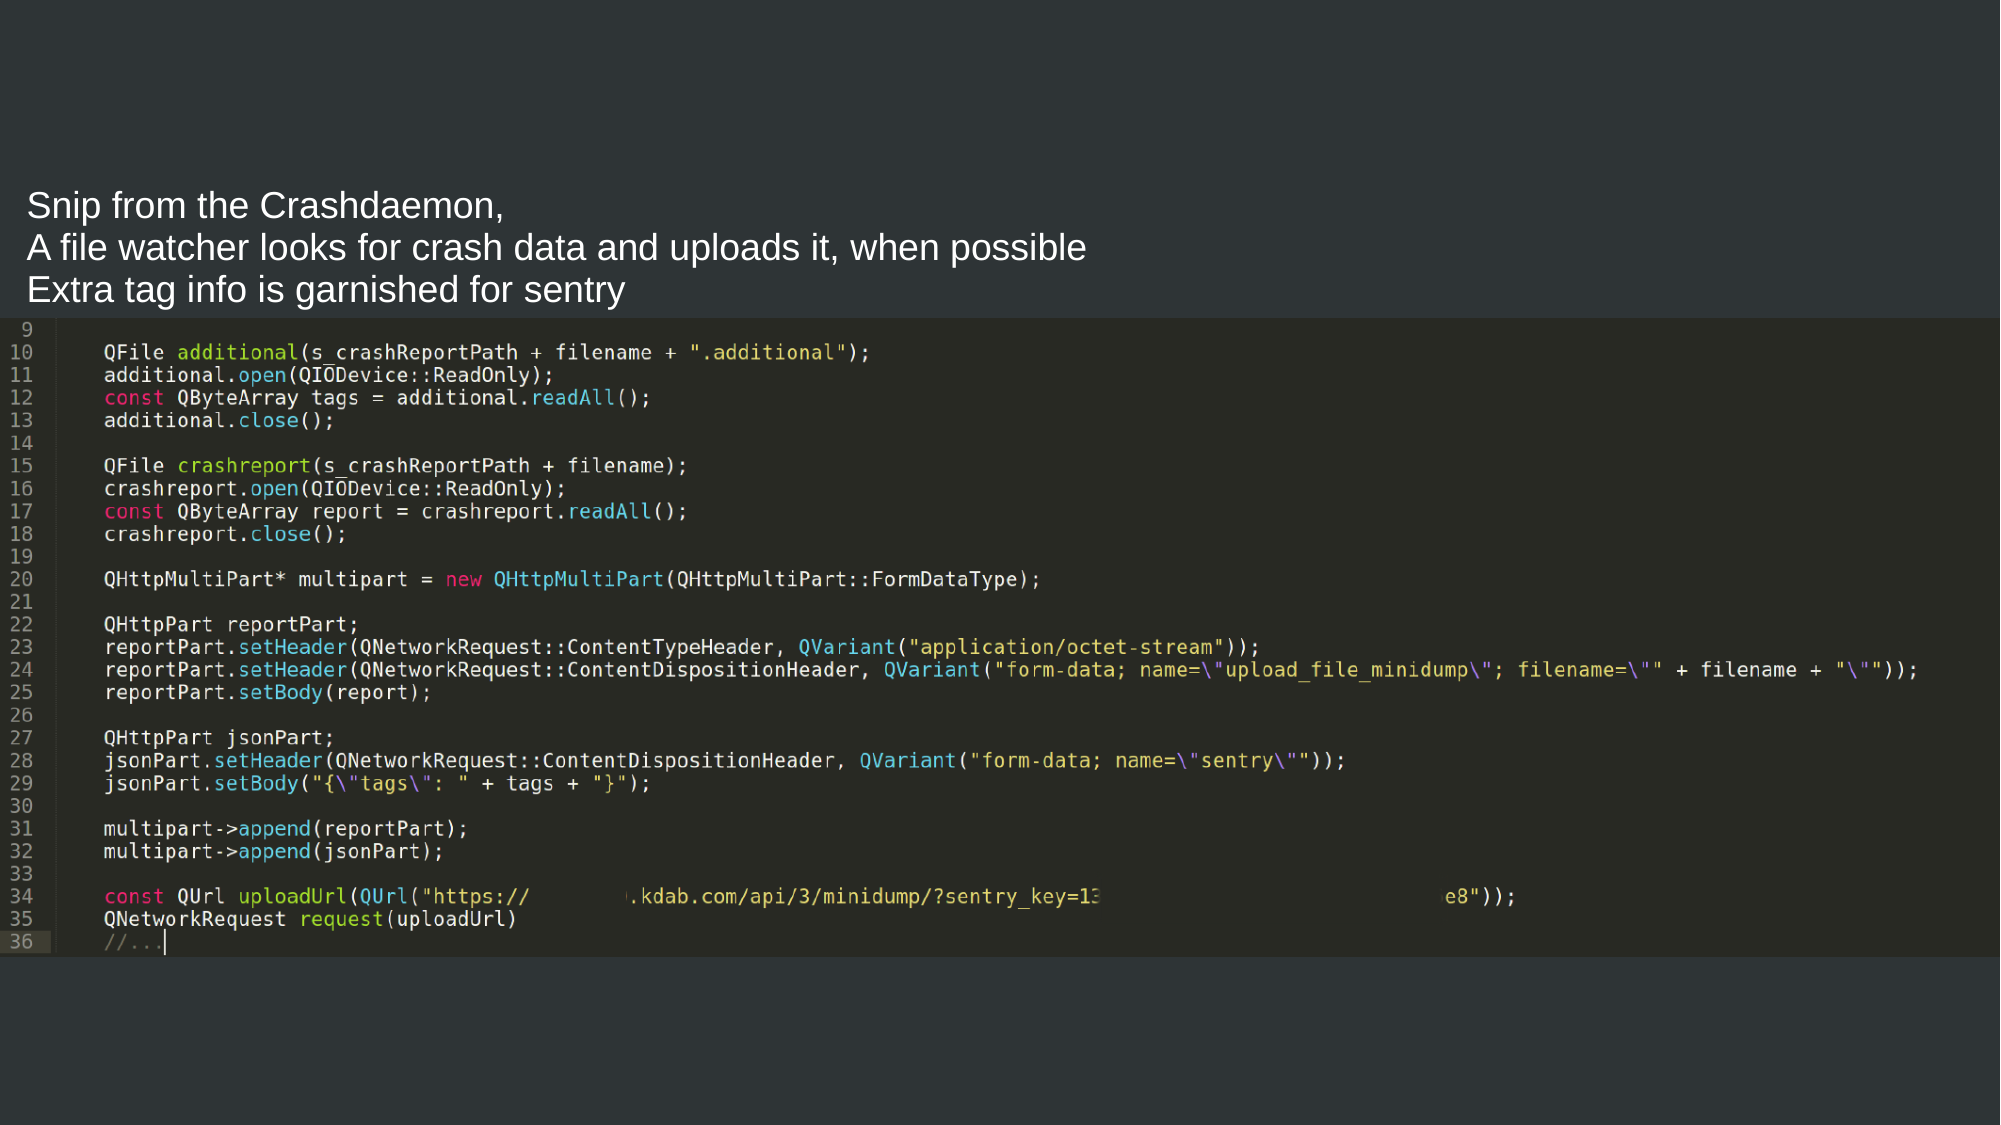

Snip from the Crashdaemon,
A file watcher looks for crash data and uploads it, when possible
Extra tag info is garnished for sentry